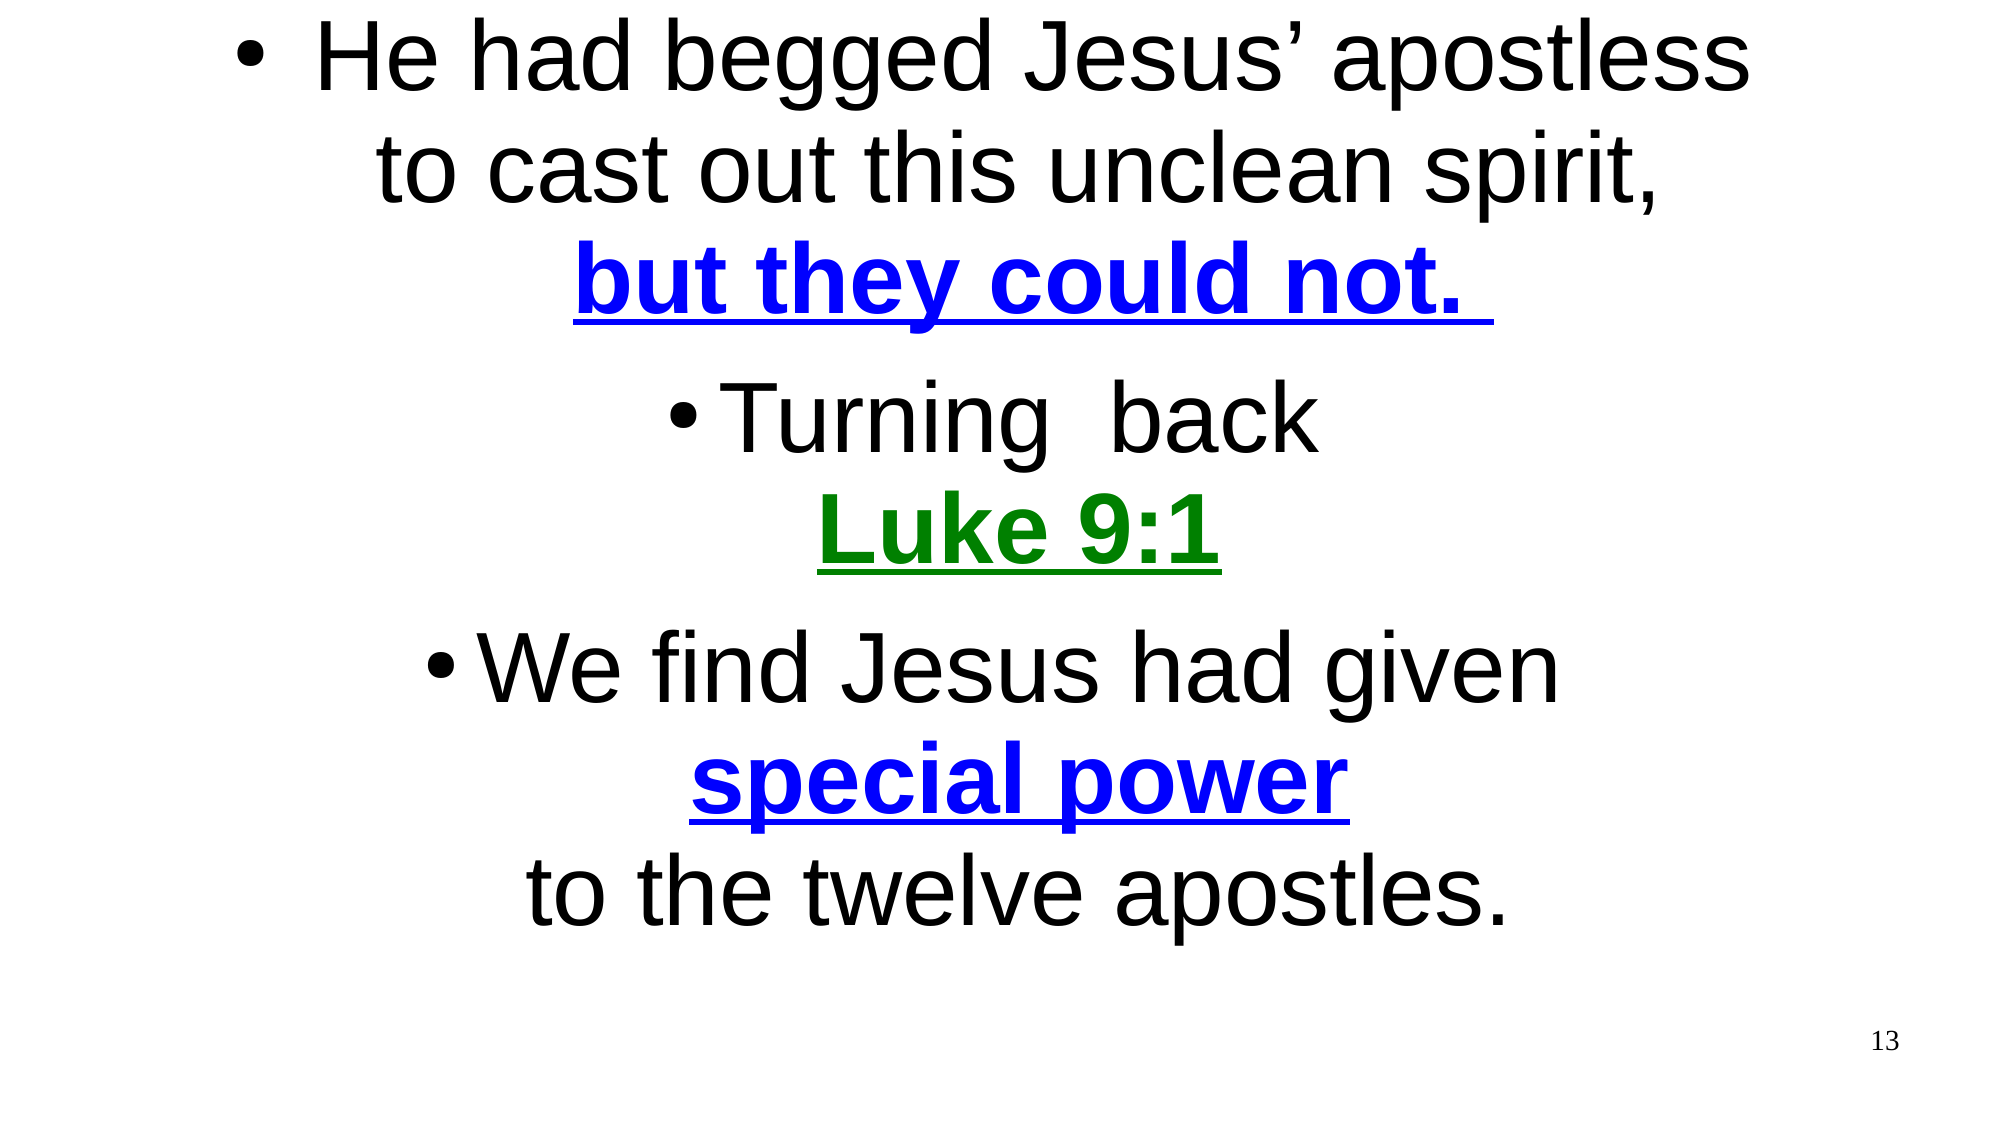

# He had begged Jesus’ apostless to cast out this unclean spirit, but they could not.
Turning back
Luke 9:1
We find Jesus had given
special power
to the twelve apostles.
13